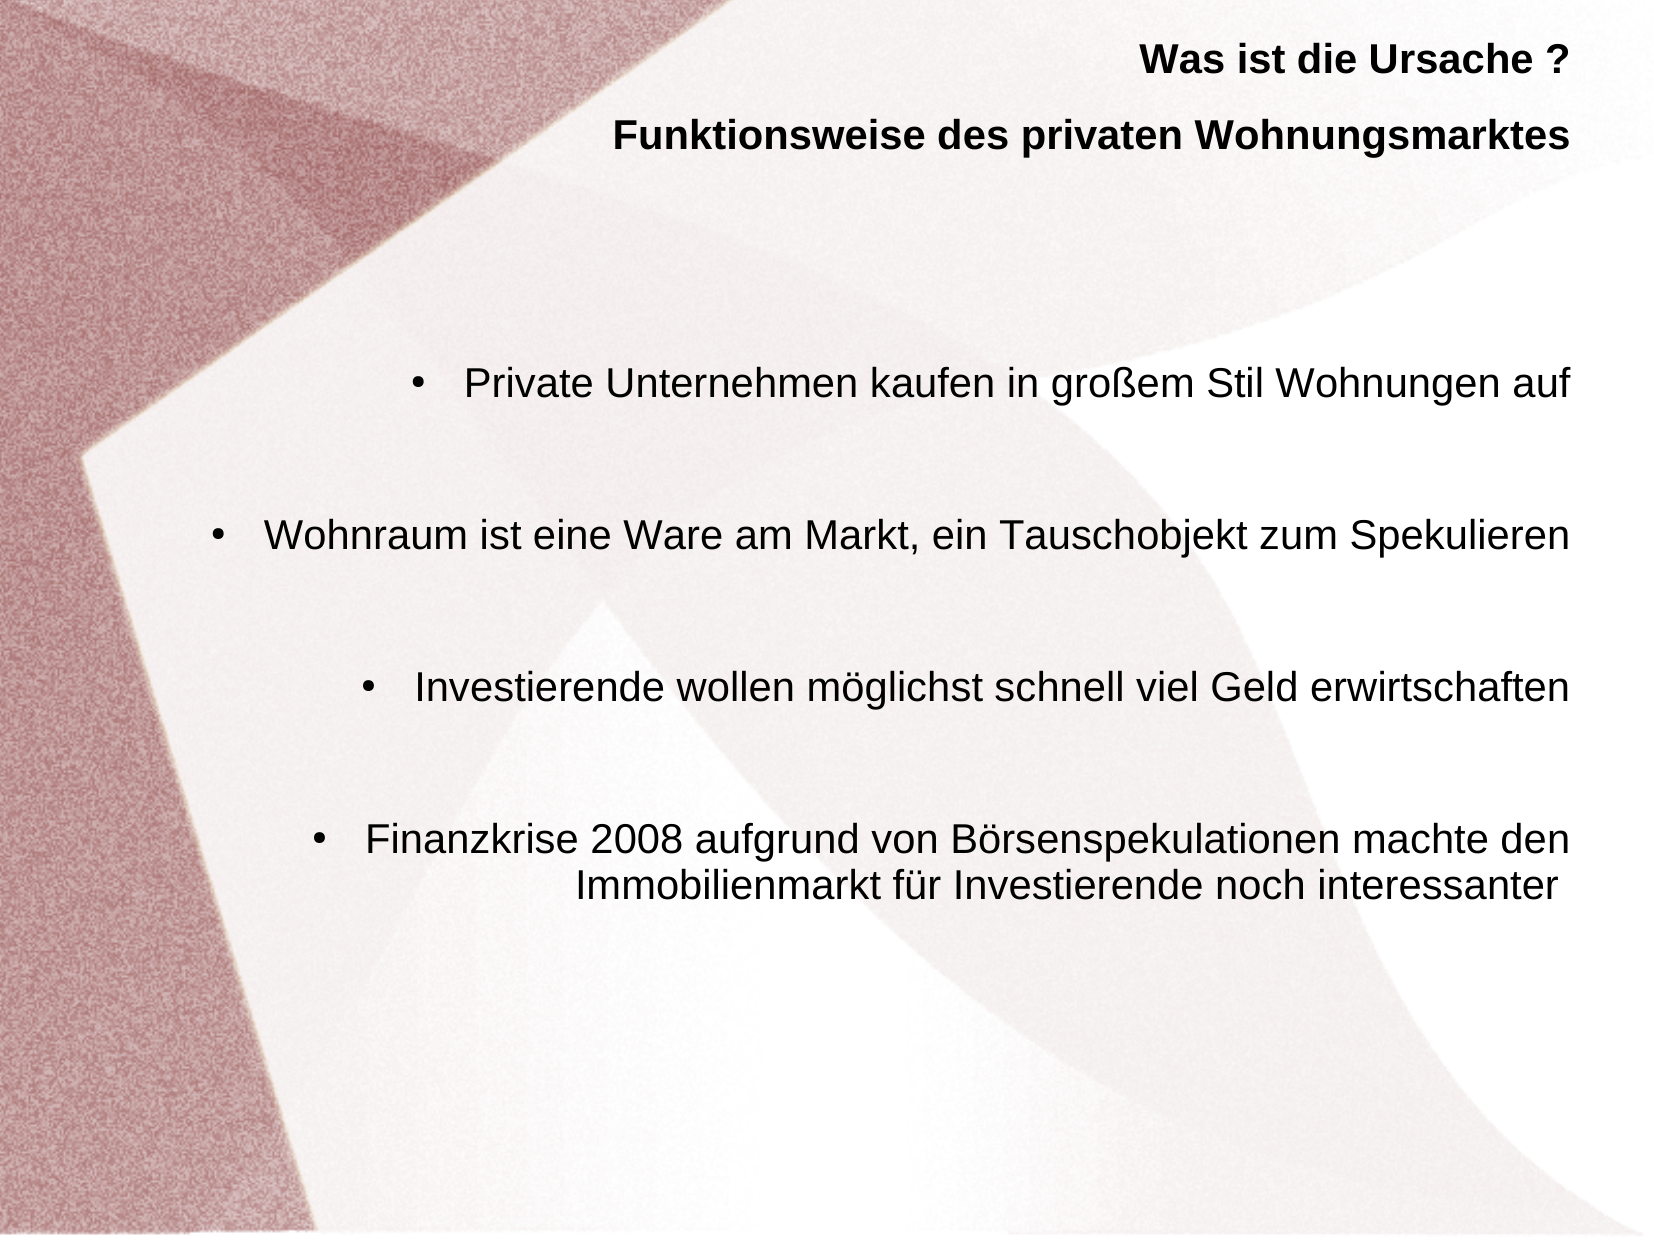

# Was ist die Ursache ?
 Funktionsweise des privaten Wohnungsmarktes
Private Unternehmen kaufen in großem Stil Wohnungen auf
Wohnraum ist eine Ware am Markt, ein Tauschobjekt zum Spekulieren
Investierende wollen möglichst schnell viel Geld erwirtschaften
Finanzkrise 2008 aufgrund von Börsenspekulationen machte den Immobilienmarkt für Investierende noch interessanter